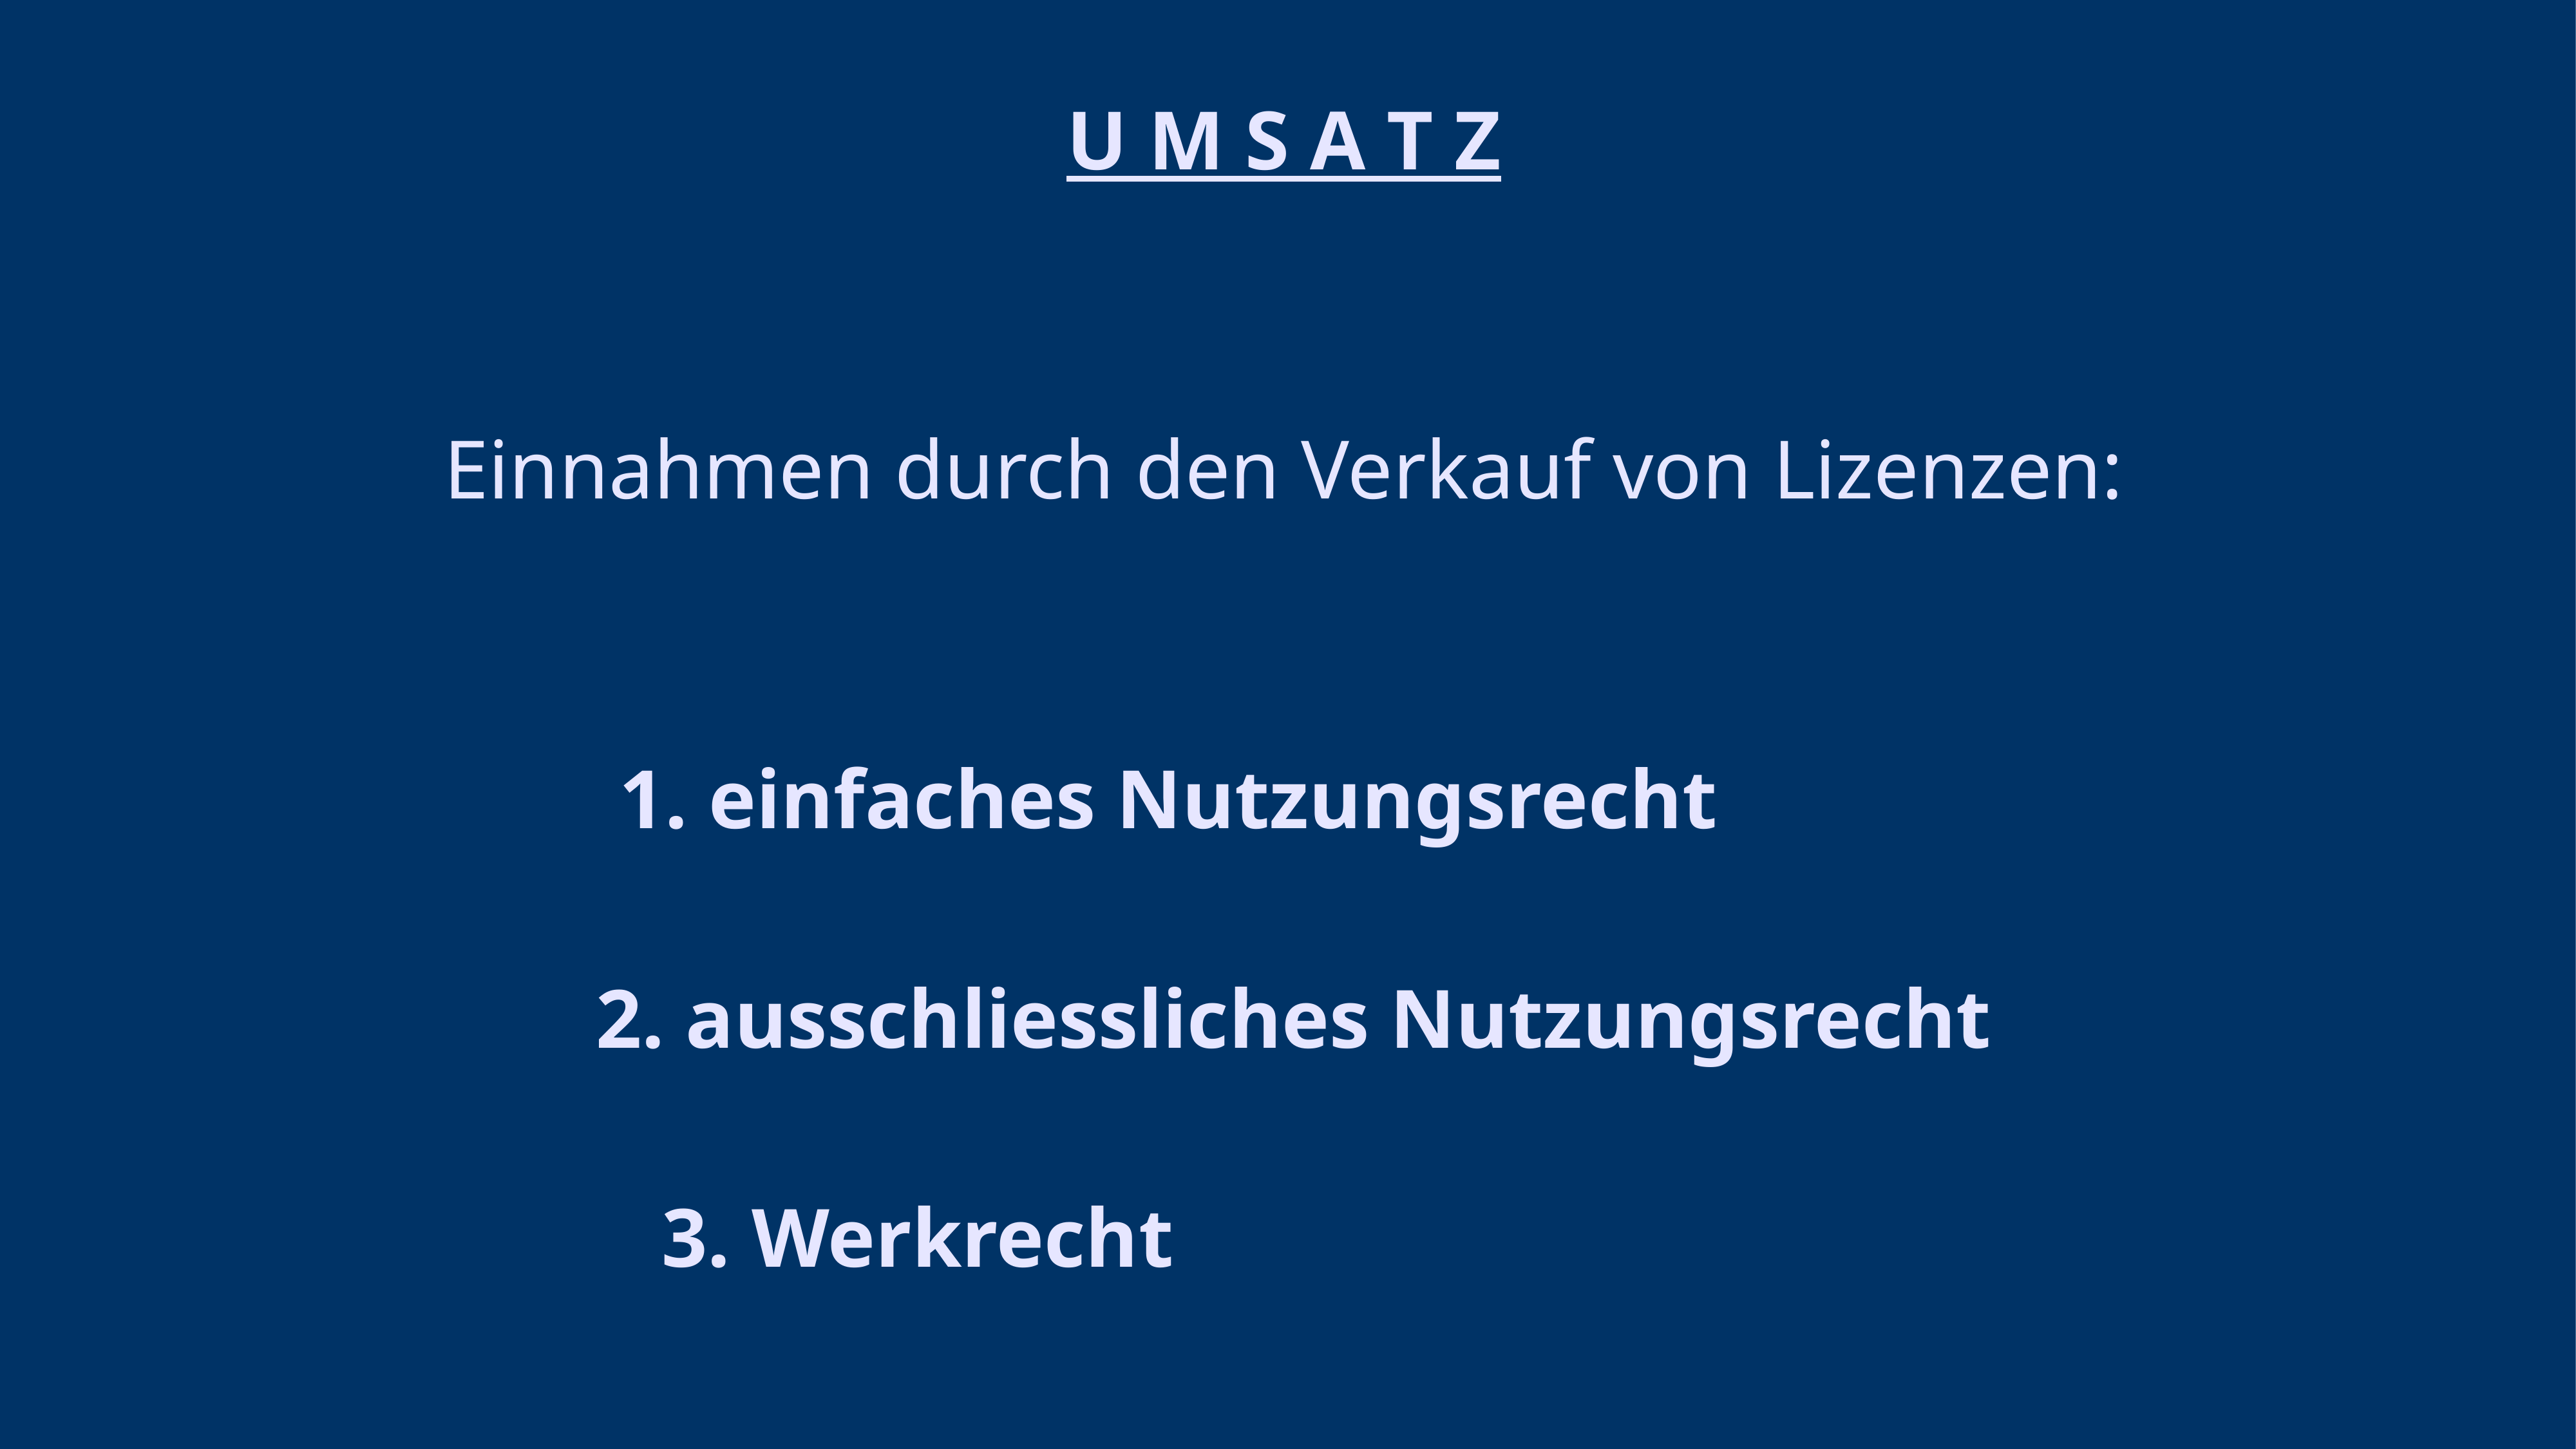

U M S A T Z
Einnahmen durch den Verkauf von Lizenzen:
 1. einfaches Nutzungsrecht
 2. ausschliessliches Nutzungsrecht
3. Werkrecht